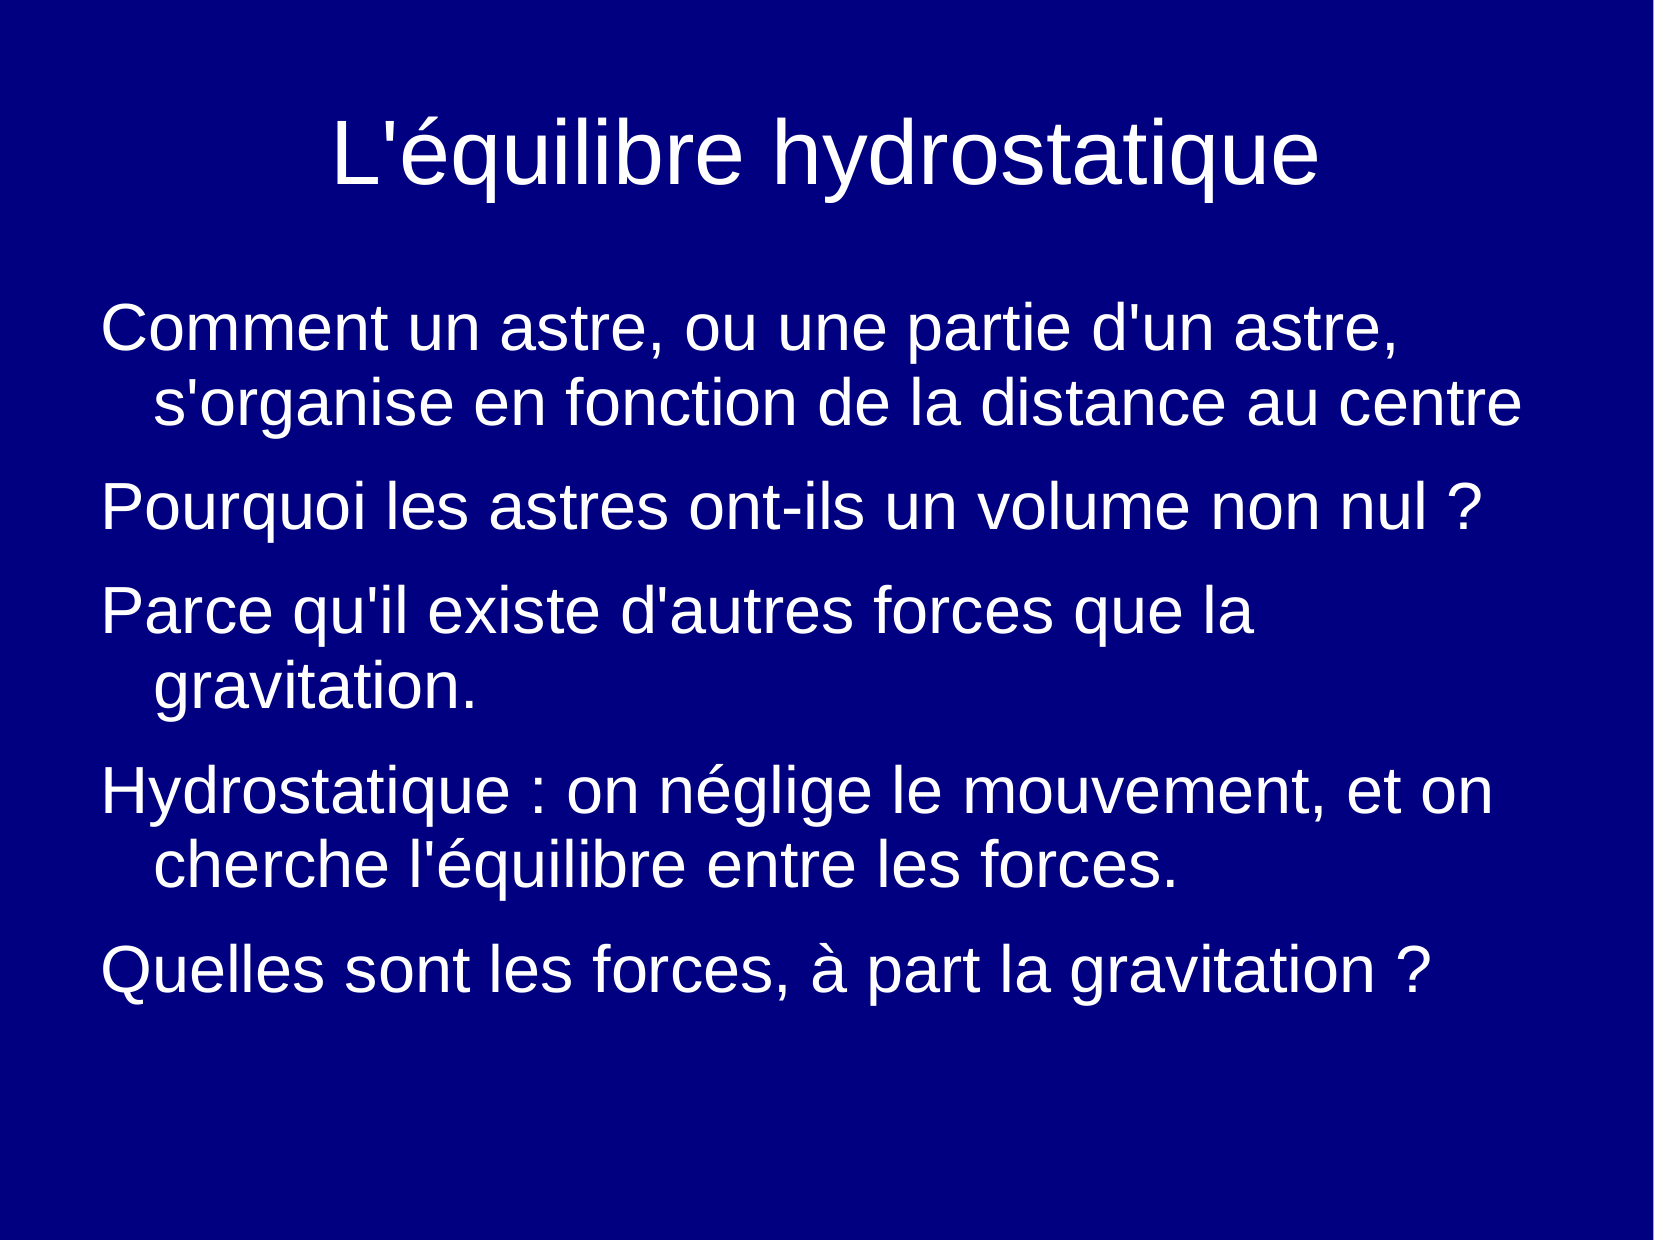

# L'équilibre hydrostatique
Comment un astre, ou une partie d'un astre, s'organise en fonction de la distance au centre
Pourquoi les astres ont-ils un volume non nul ?
Parce qu'il existe d'autres forces que la gravitation.
Hydrostatique : on néglige le mouvement, et on cherche l'équilibre entre les forces.
Quelles sont les forces, à part la gravitation ?